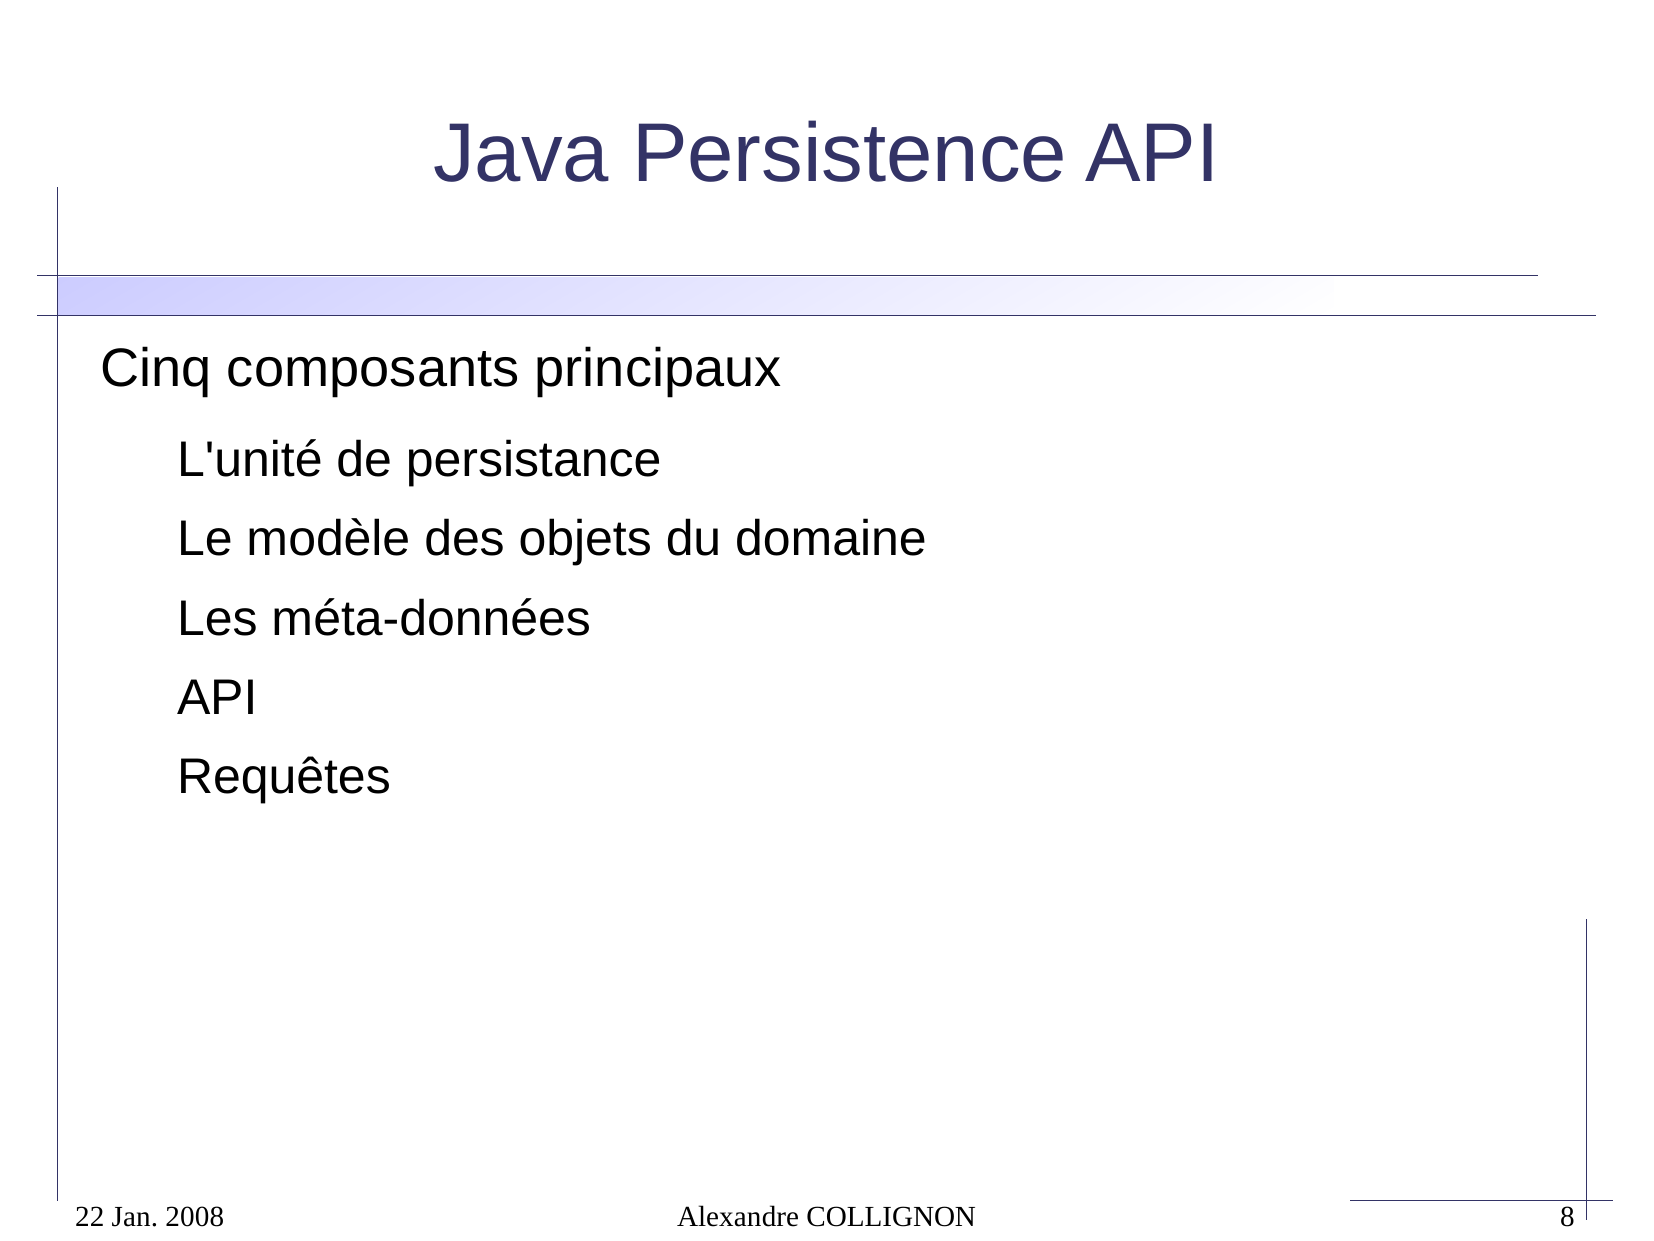

# Java Persistence API
Cinq composants principaux
L'unité de persistance
Le modèle des objets du domaine
Les méta-données
API
Requêtes
22 Jan. 2008
Alexandre COLLIGNON
8